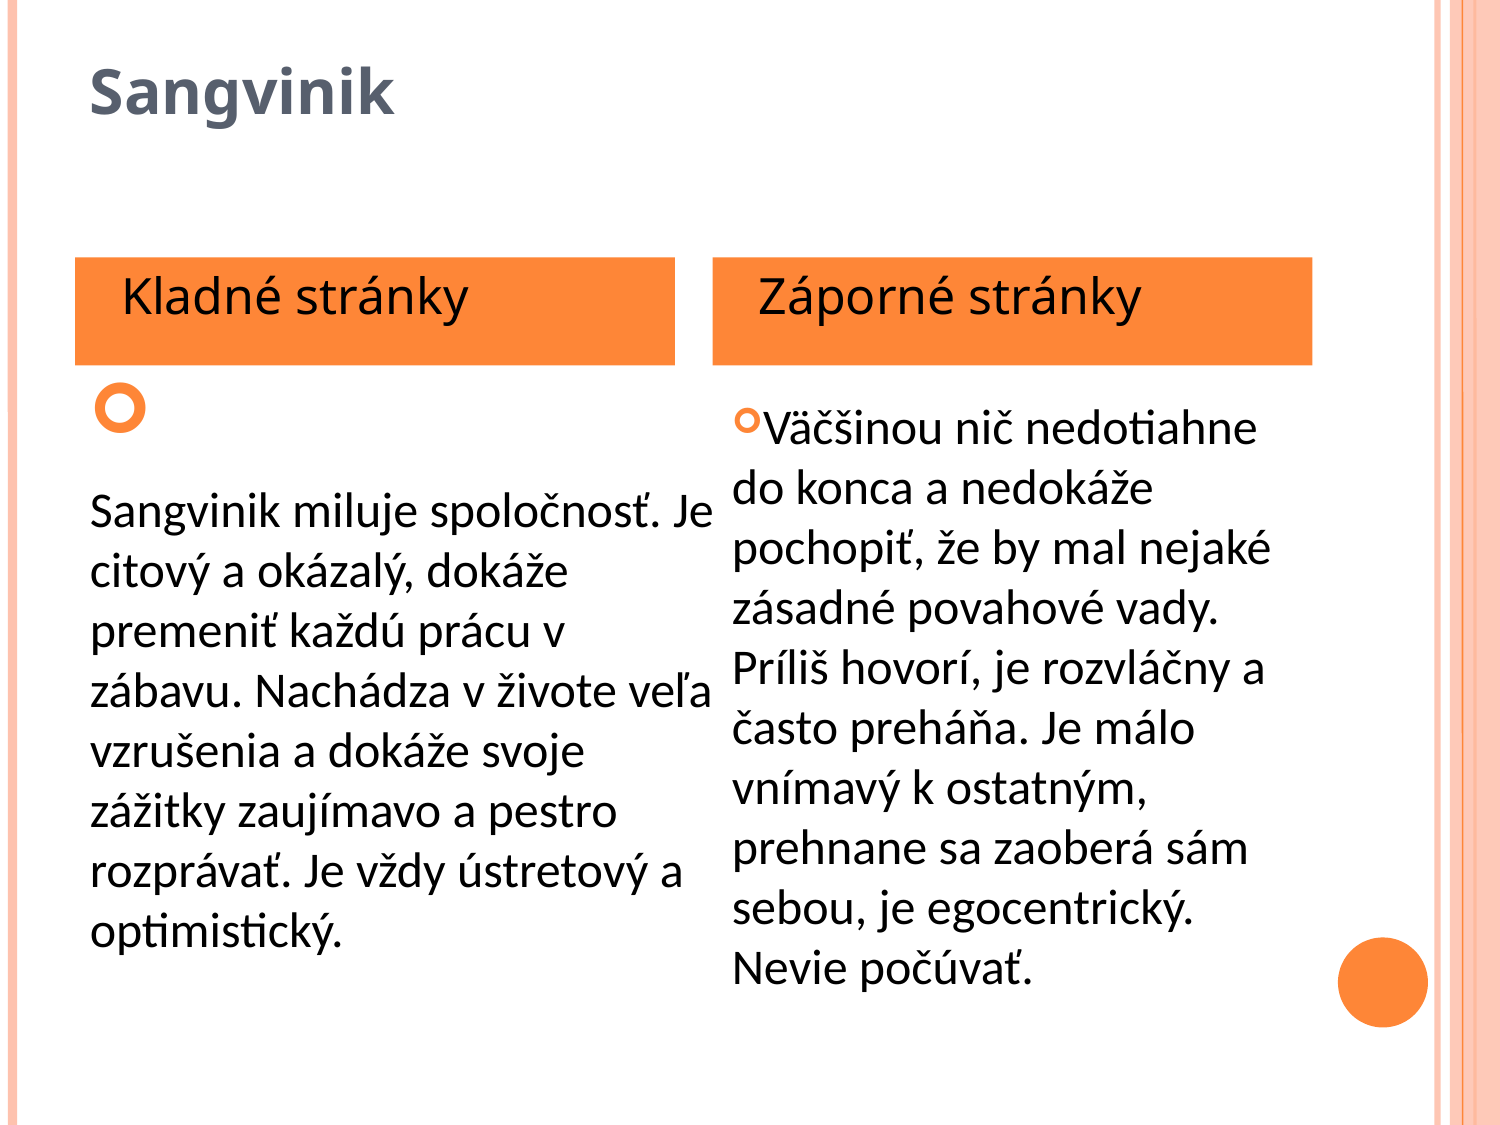

# Sangvinik
Kladné stránky
Záporné stránky
Sangvinik miluje spoločnosť. Je citový a okázalý, dokáže premeniť každú prácu v zábavu. Nachádza v živote veľa vzrušenia a dokáže svoje zážitky zaujímavo a pestro rozprávať. Je vždy ústretový a optimistický.
Väčšinou nič nedotiahne do konca a nedokáže pochopiť, že by mal nejaké zásadné povahové vady. Príliš hovorí, je rozvláčny a často preháňa. Je málo vnímavý k ostatným, prehnane sa zaoberá sám sebou, je egocentrický. Nevie počúvať.